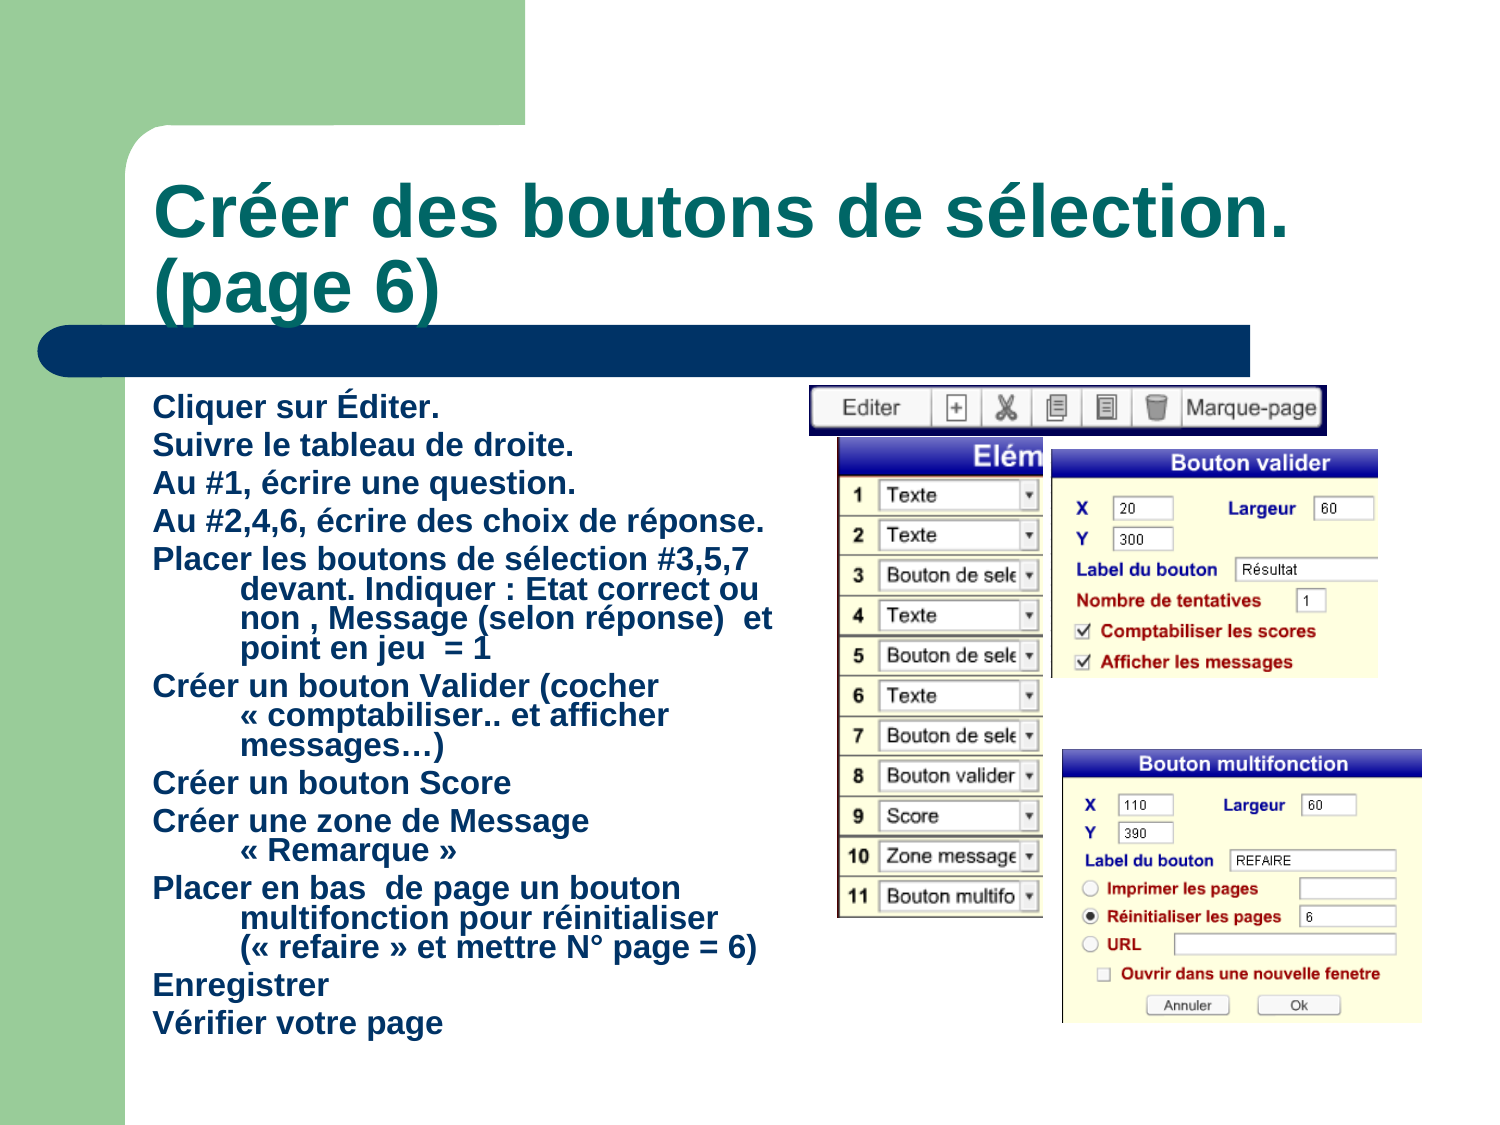

# Créer des boutons de sélection. (page 6)
Cliquer sur Éditer.
Suivre le tableau de droite.
Au #1, écrire une question.
Au #2,4,6, écrire des choix de réponse.
Placer les boutons de sélection #3,5,7 devant. Indiquer : Etat correct ou non , Message (selon réponse) et point en jeu = 1
Créer un bouton Valider (cocher « comptabiliser.. et afficher messages…)
Créer un bouton Score
Créer une zone de Message « Remarque »
Placer en bas de page un bouton multifonction pour réinitialiser (« refaire » et mettre N° page = 6)
Enregistrer
Vérifier votre page